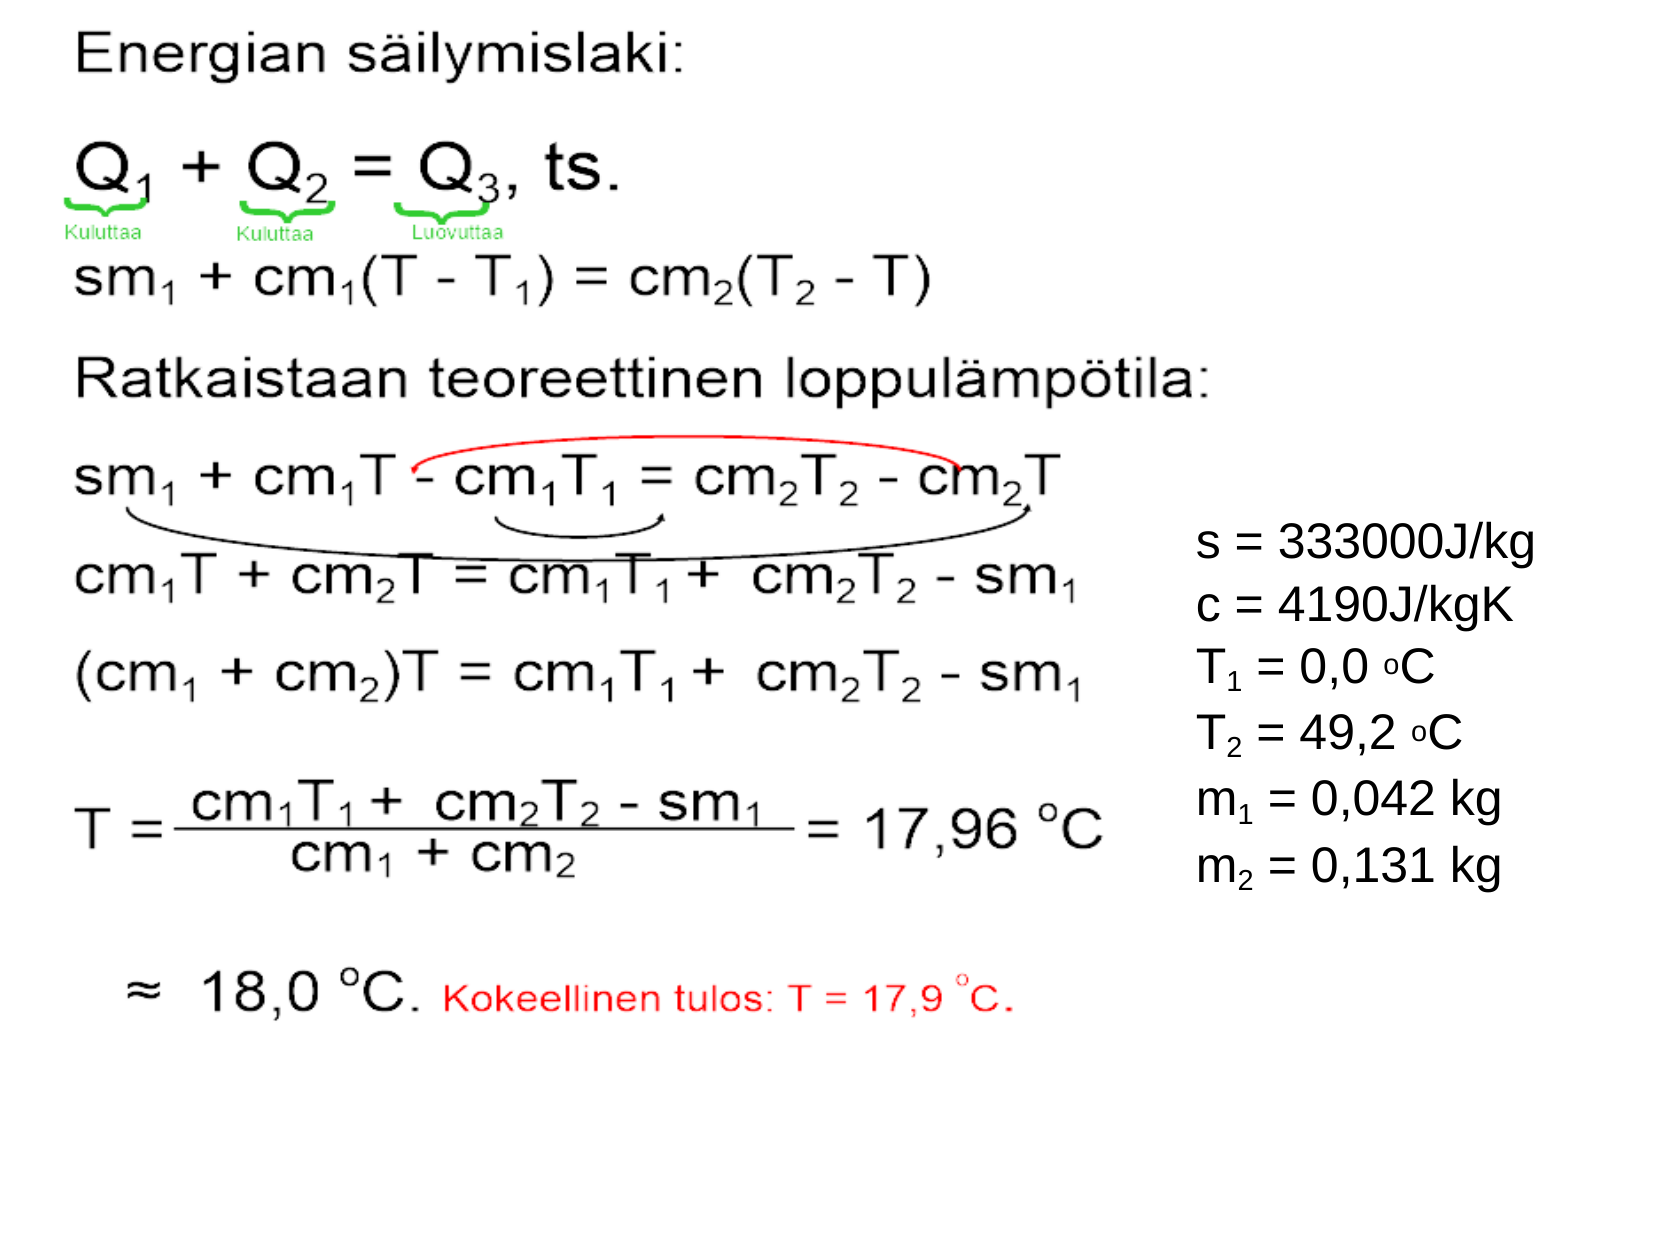

s = 333000J/kg
c = 4190J/kgK
T1 = 0,0 oC
T2 = 49,2 oC
m1 = 0,042 kg
m2 = 0,131 kg